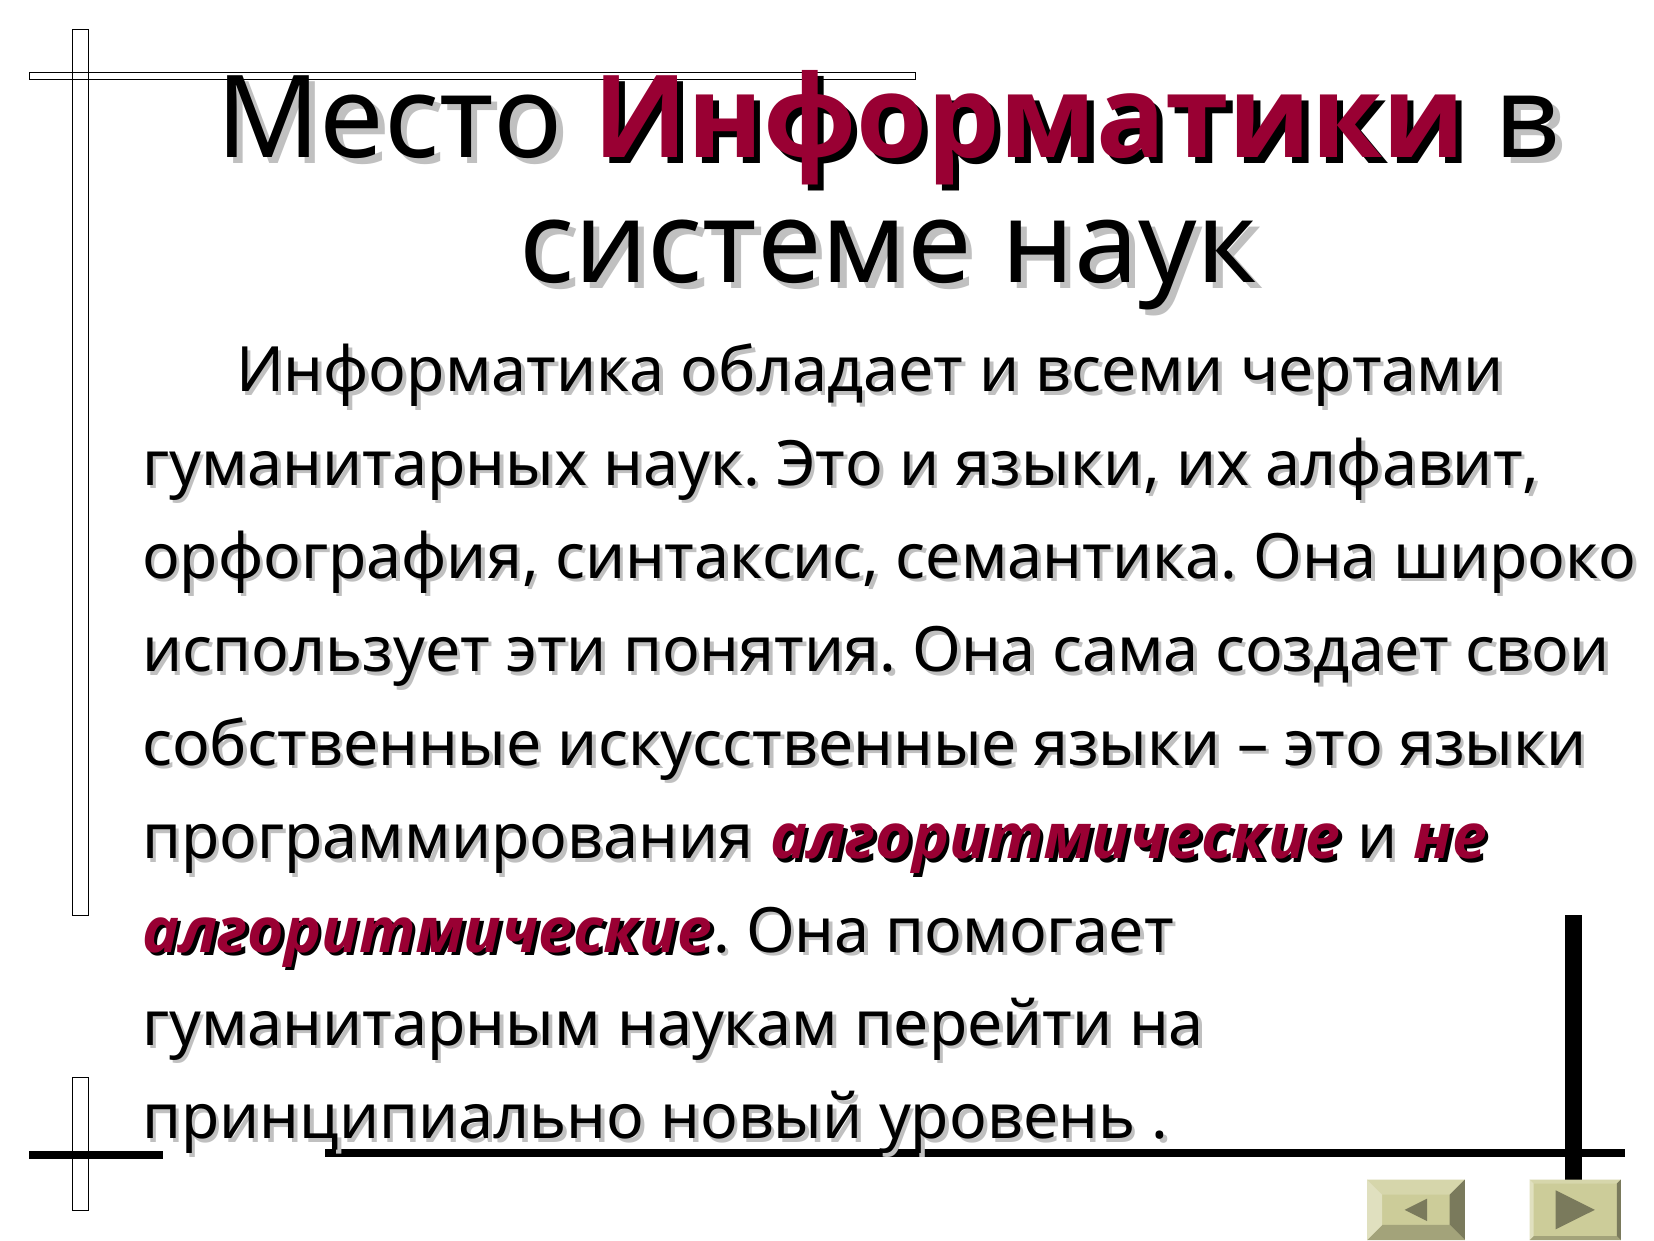

# Место Информатики в системе наук
		Информатика обладает и всеми чертами гуманитарных наук. Это и языки, их алфавит, орфография, синтаксис, семантика. Она широко использует эти понятия. Она сама создает свои собственные искусственные языки – это языки программирования алгоритмические и не алгоритмические. Она помогает гуманитарным наукам перейти на принципиально новый уровень .